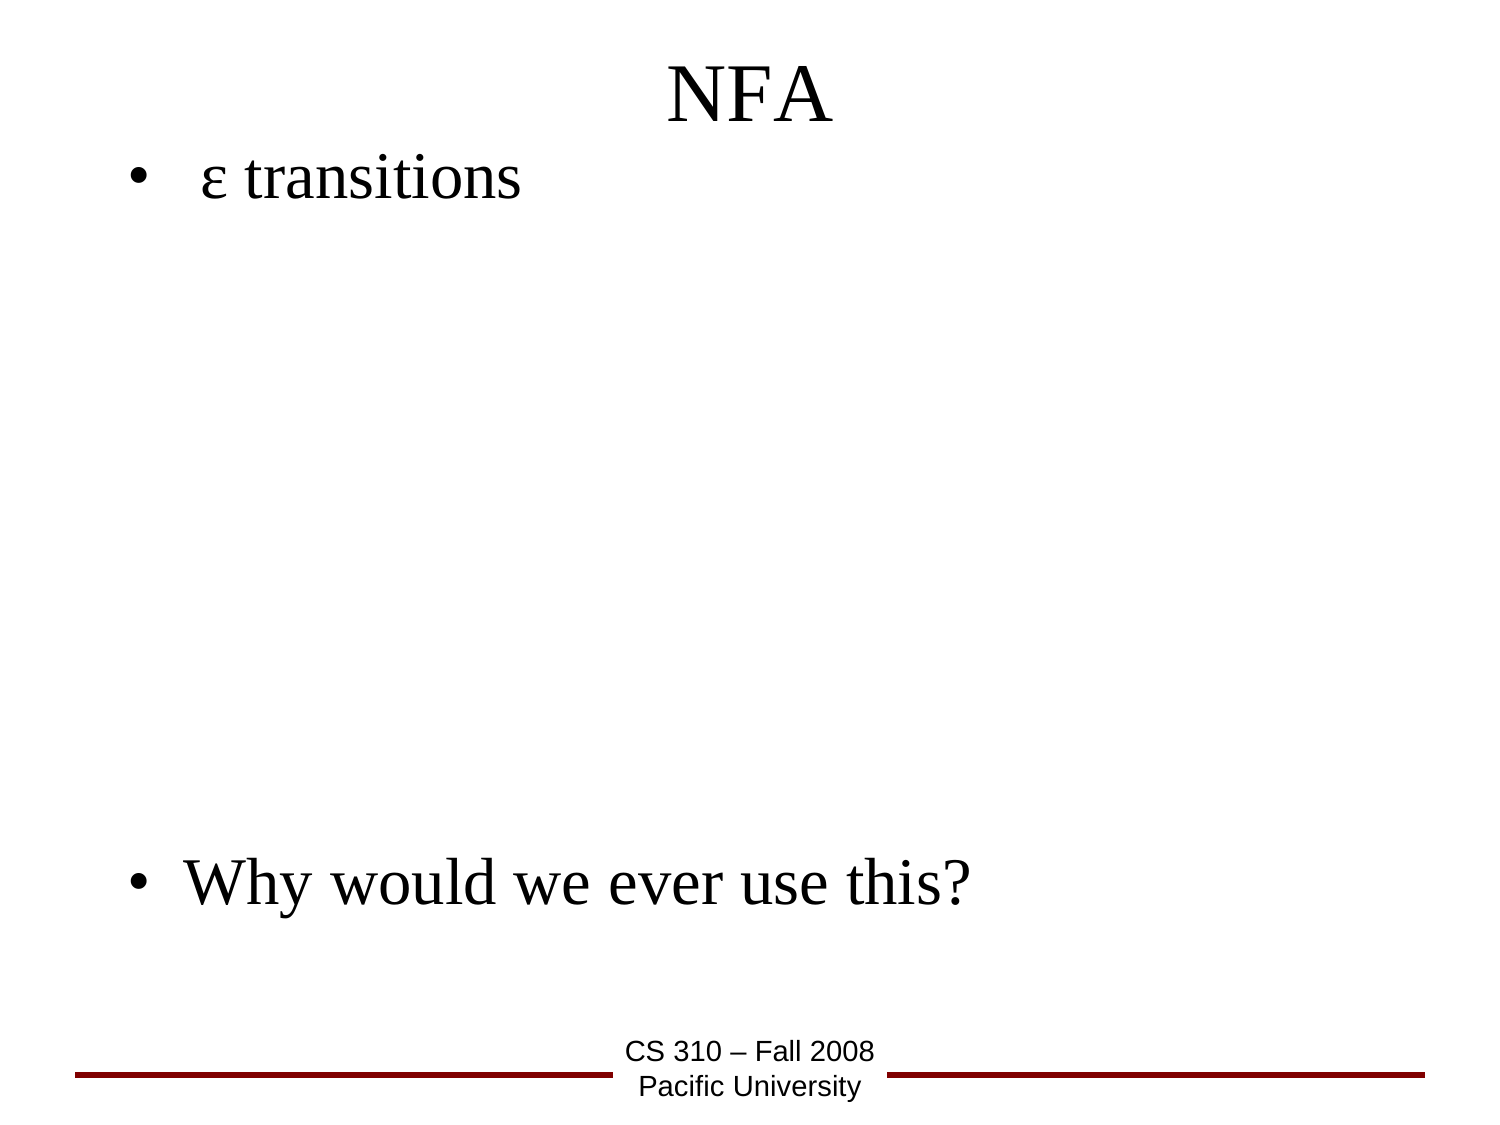

# NFA
 ε transitions
Why would we ever use this?